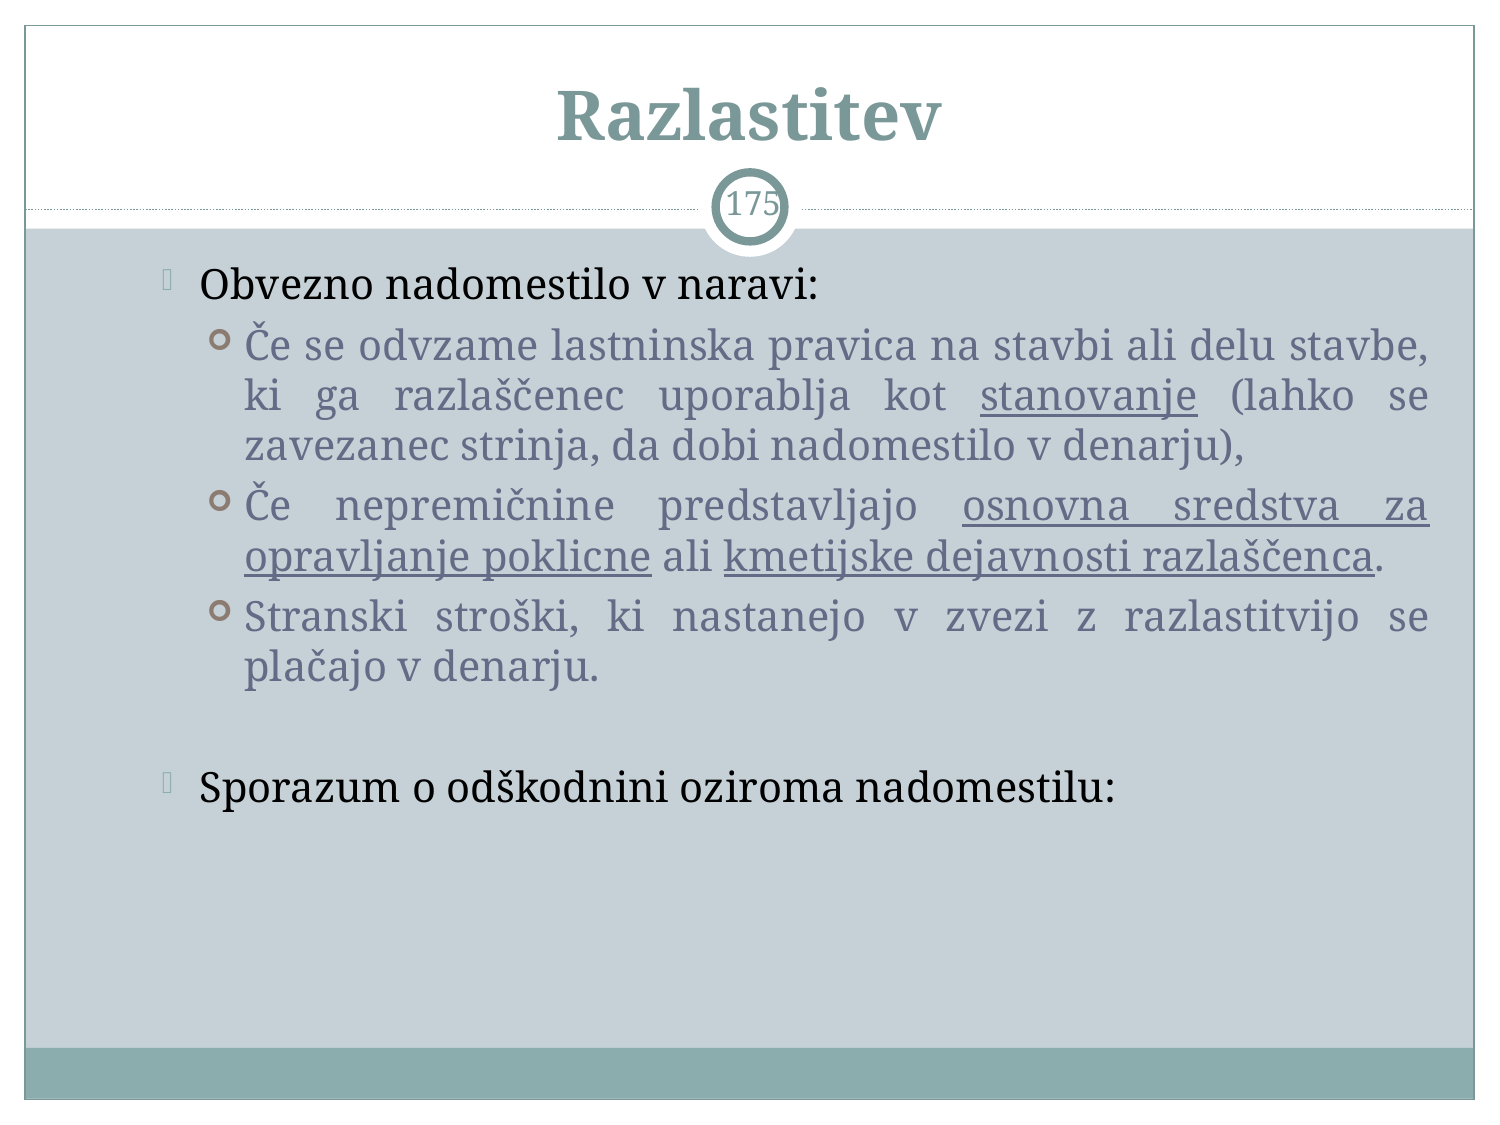

# Razlastitev
Obvezno nadomestilo v naravi:
Če se odvzame lastninska pravica na stavbi ali delu stavbe, ki ga razlaščenec uporablja kot stanovanje (lahko se zavezanec strinja, da dobi nadomestilo v denarju),
Če nepremičnine predstavljajo osnovna sredstva za opravljanje poklicne ali kmetijske dejavnosti razlaščenca.
Stranski stroški, ki nastanejo v zvezi z razlastitvijo se plačajo v denarju.
Sporazum o odškodnini oziroma nadomestilu: